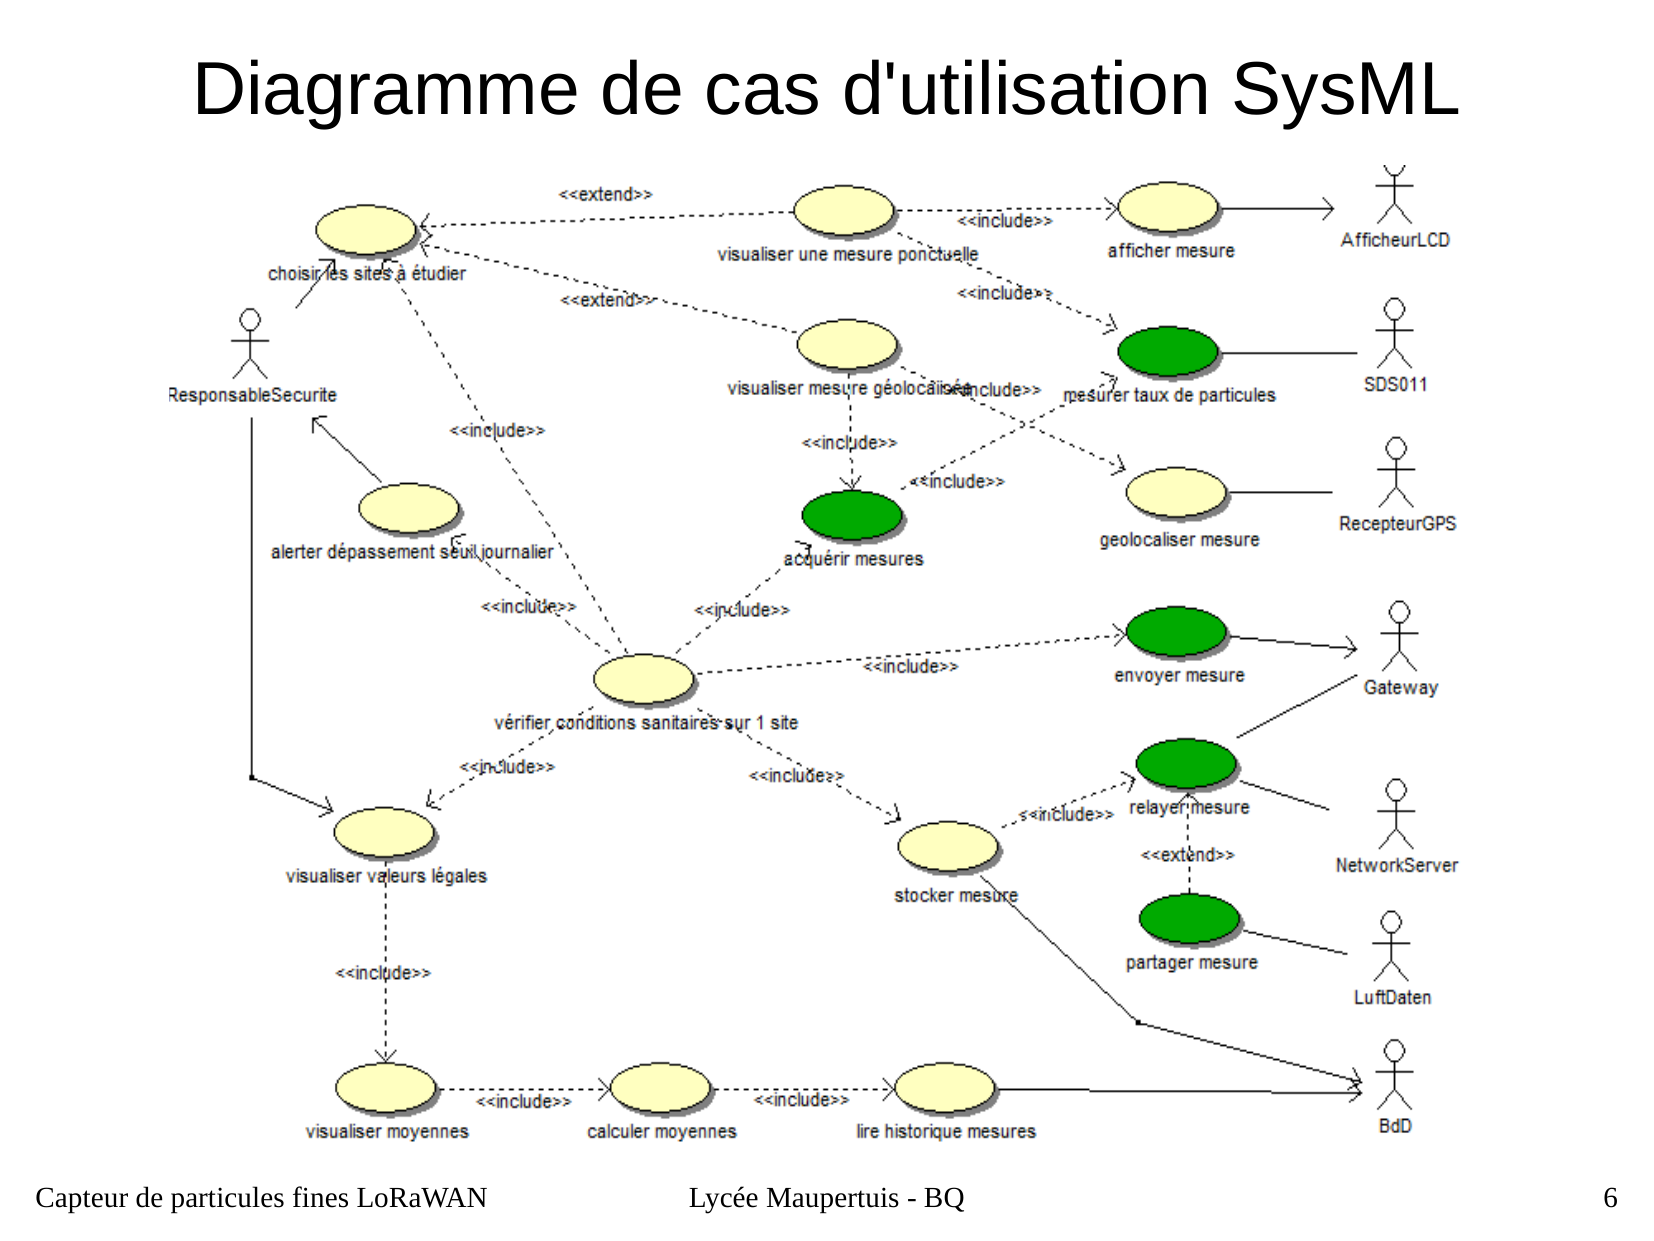

# Diagramme de cas d'utilisation SysML
Capteur de particules fines LoRaWAN
Lycée Maupertuis - BQ
6